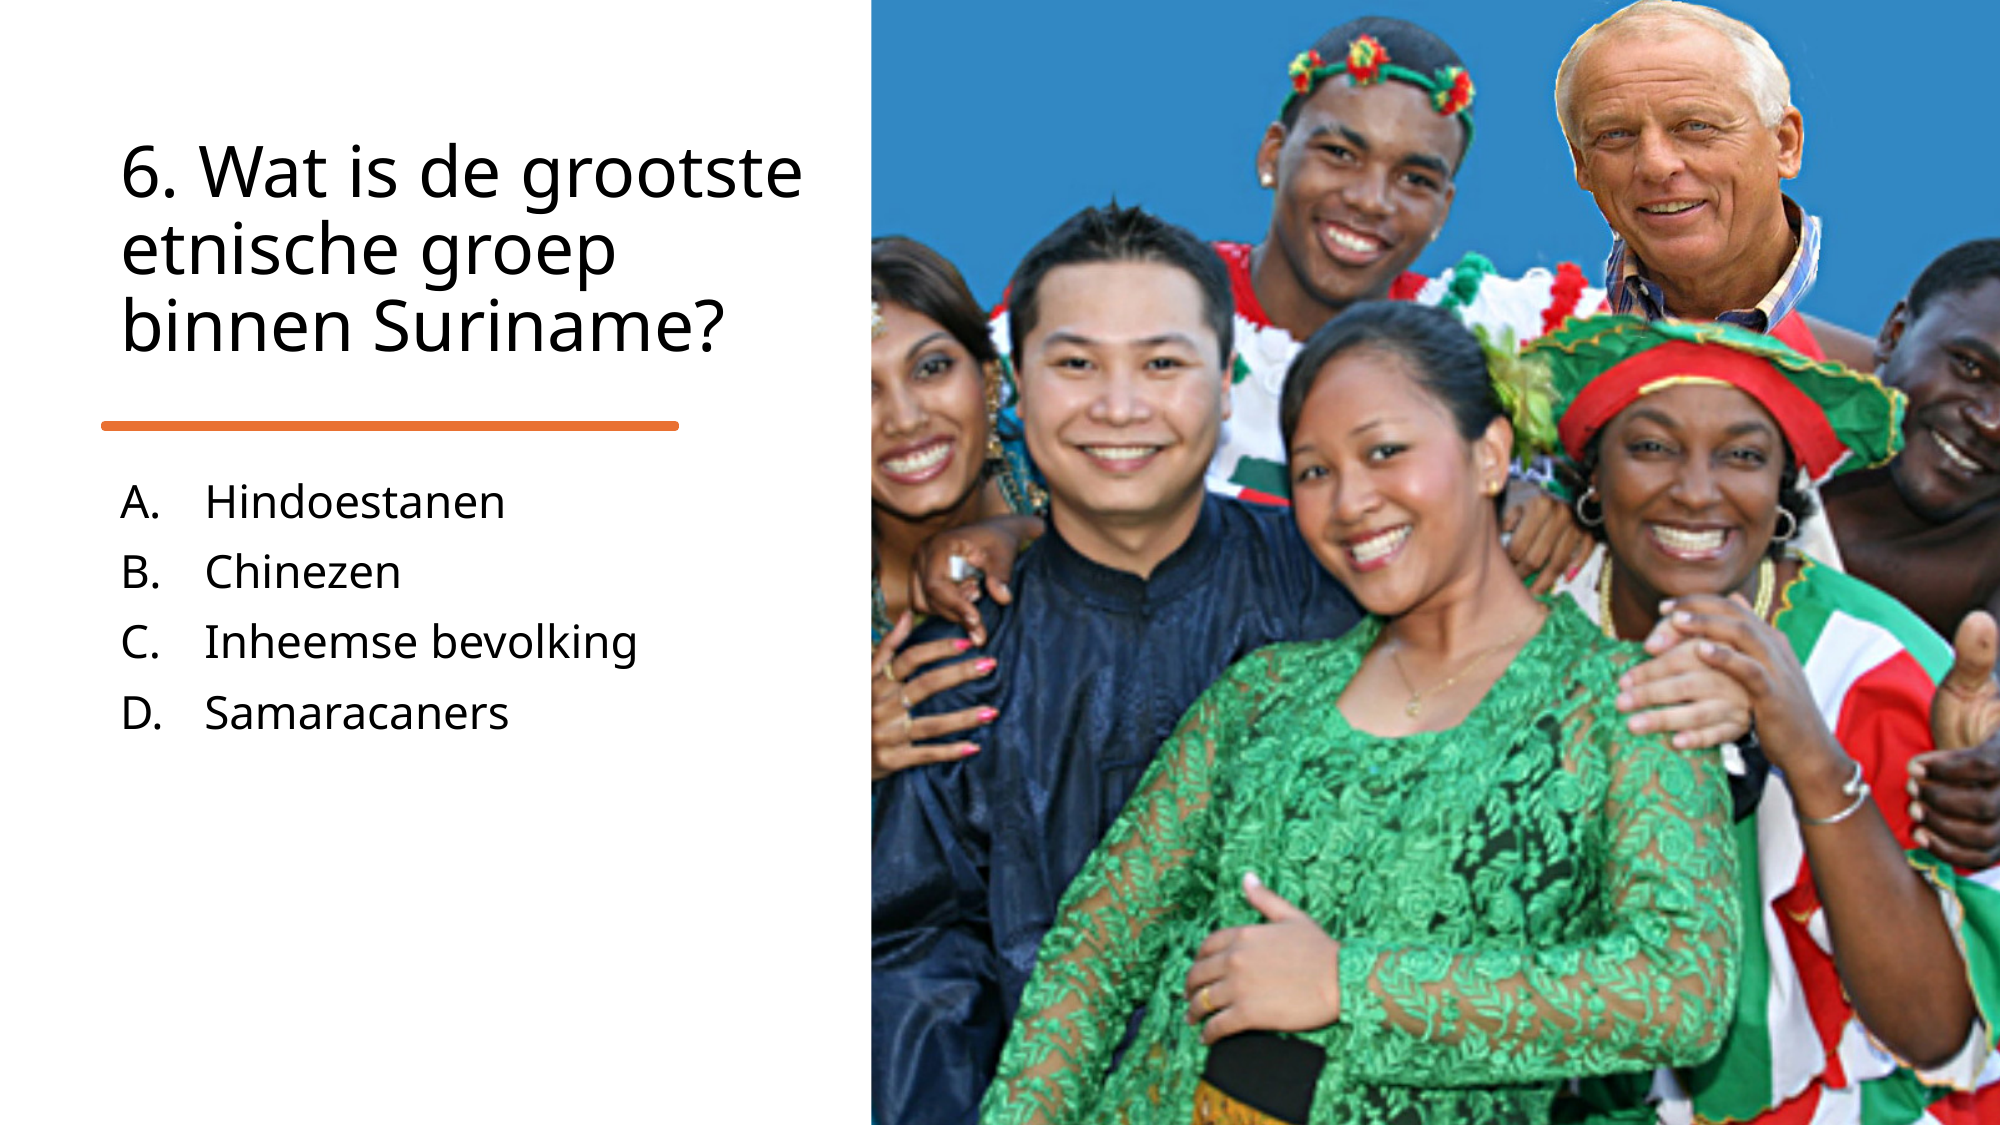

# 6. Wat is de grootste etnische groep binnen Suriname?
Hindoestanen
Chinezen
Inheemse bevolking
Samaracaners